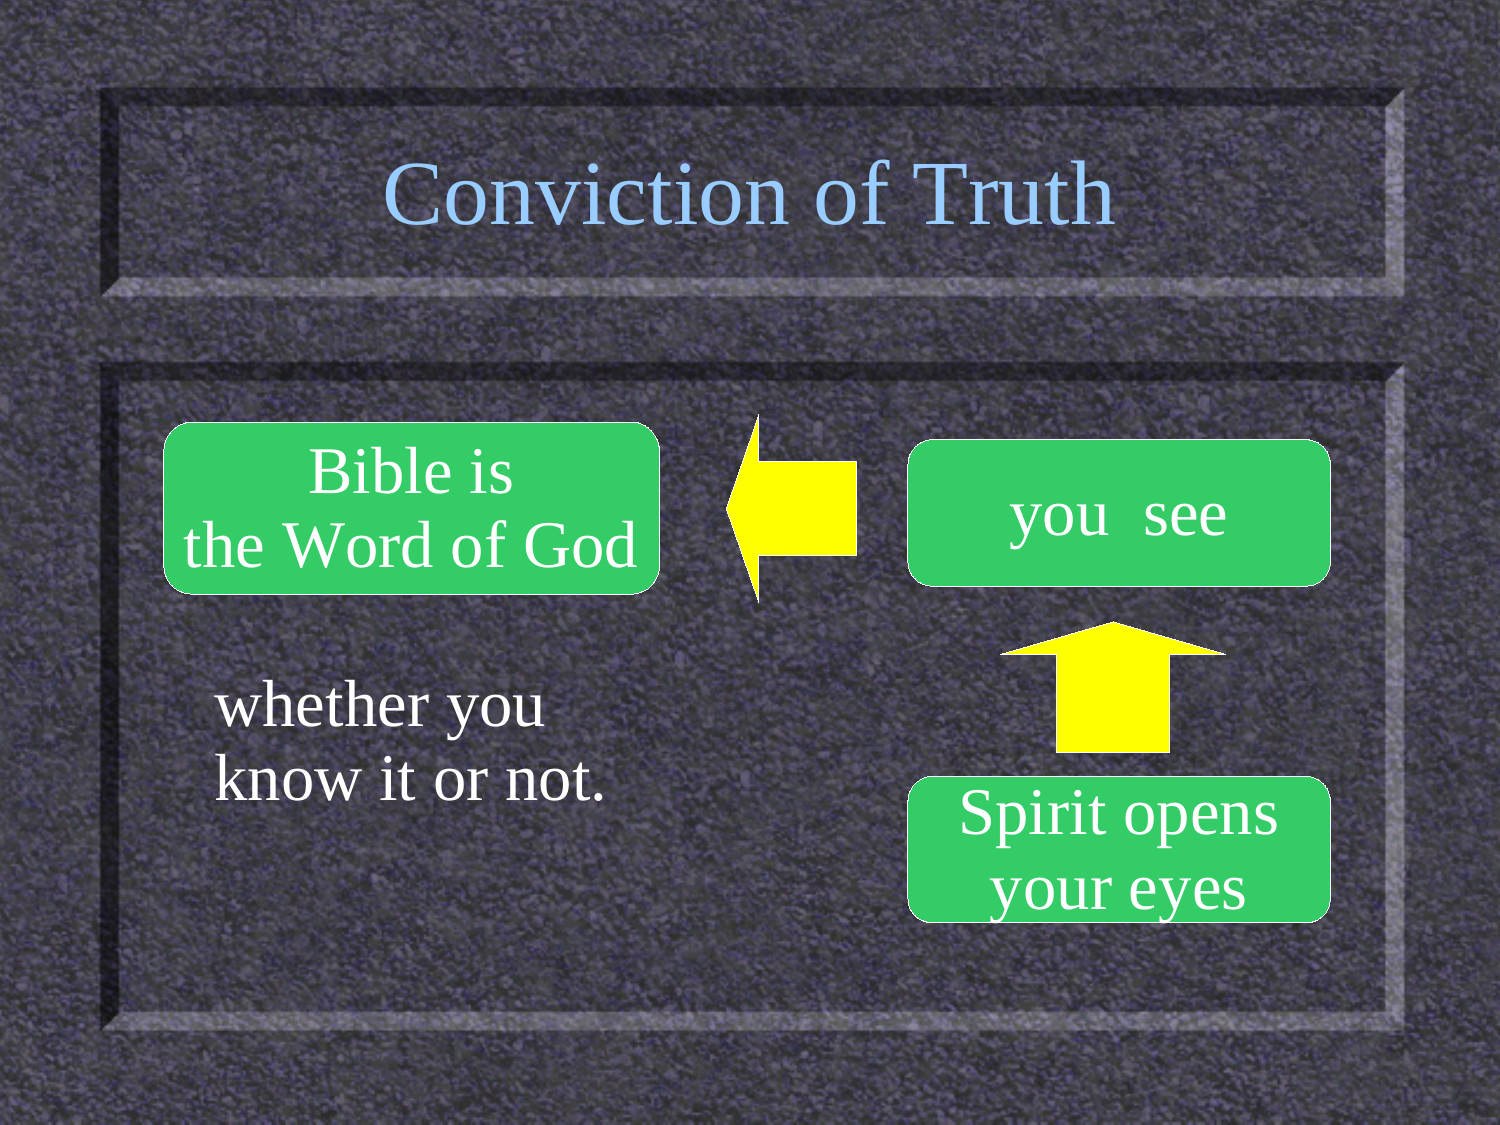

# Conviction of Truth
you see
Bible is
the Word of God
Spirit opens
your eyes
whether you
know it or not.